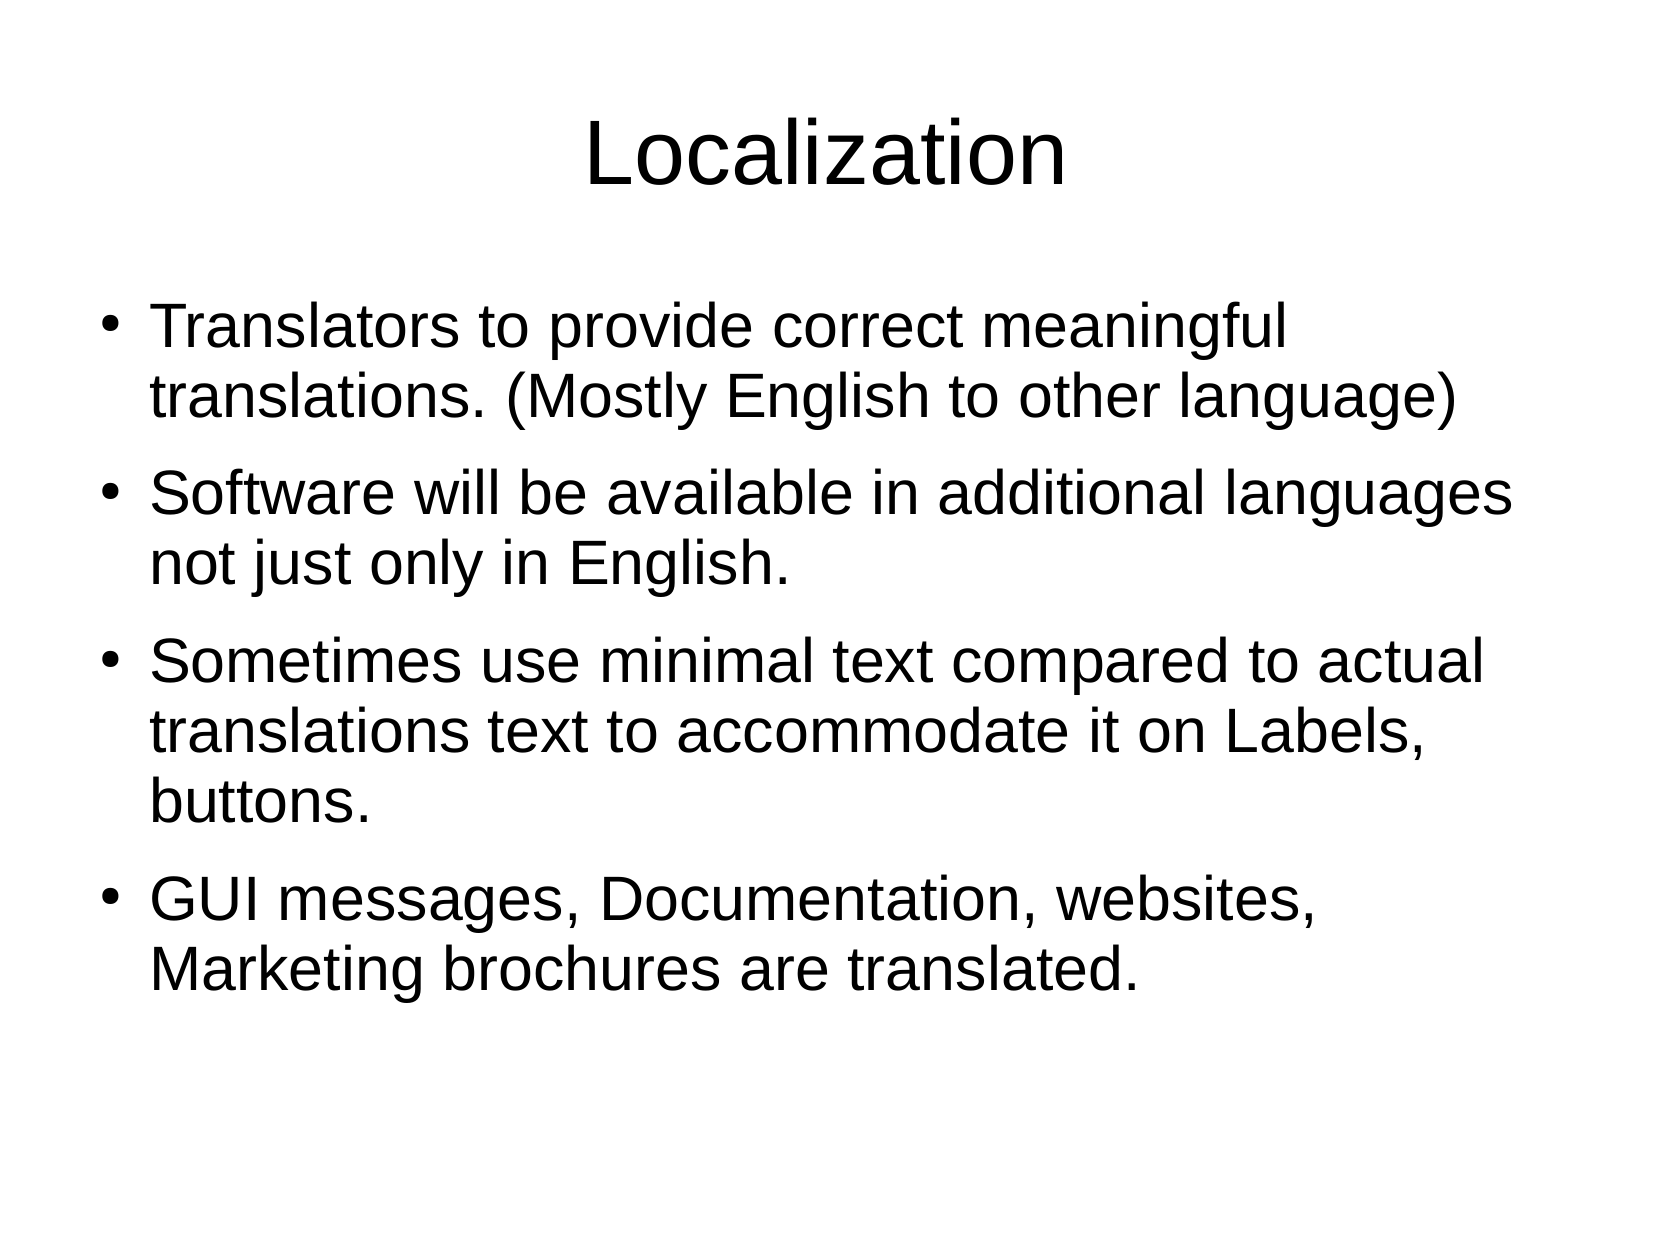

# Localization
Translators to provide correct meaningful translations. (Mostly English to other language)
Software will be available in additional languages not just only in English.
Sometimes use minimal text compared to actual translations text to accommodate it on Labels, buttons.
GUI messages, Documentation, websites, Marketing brochures are translated.